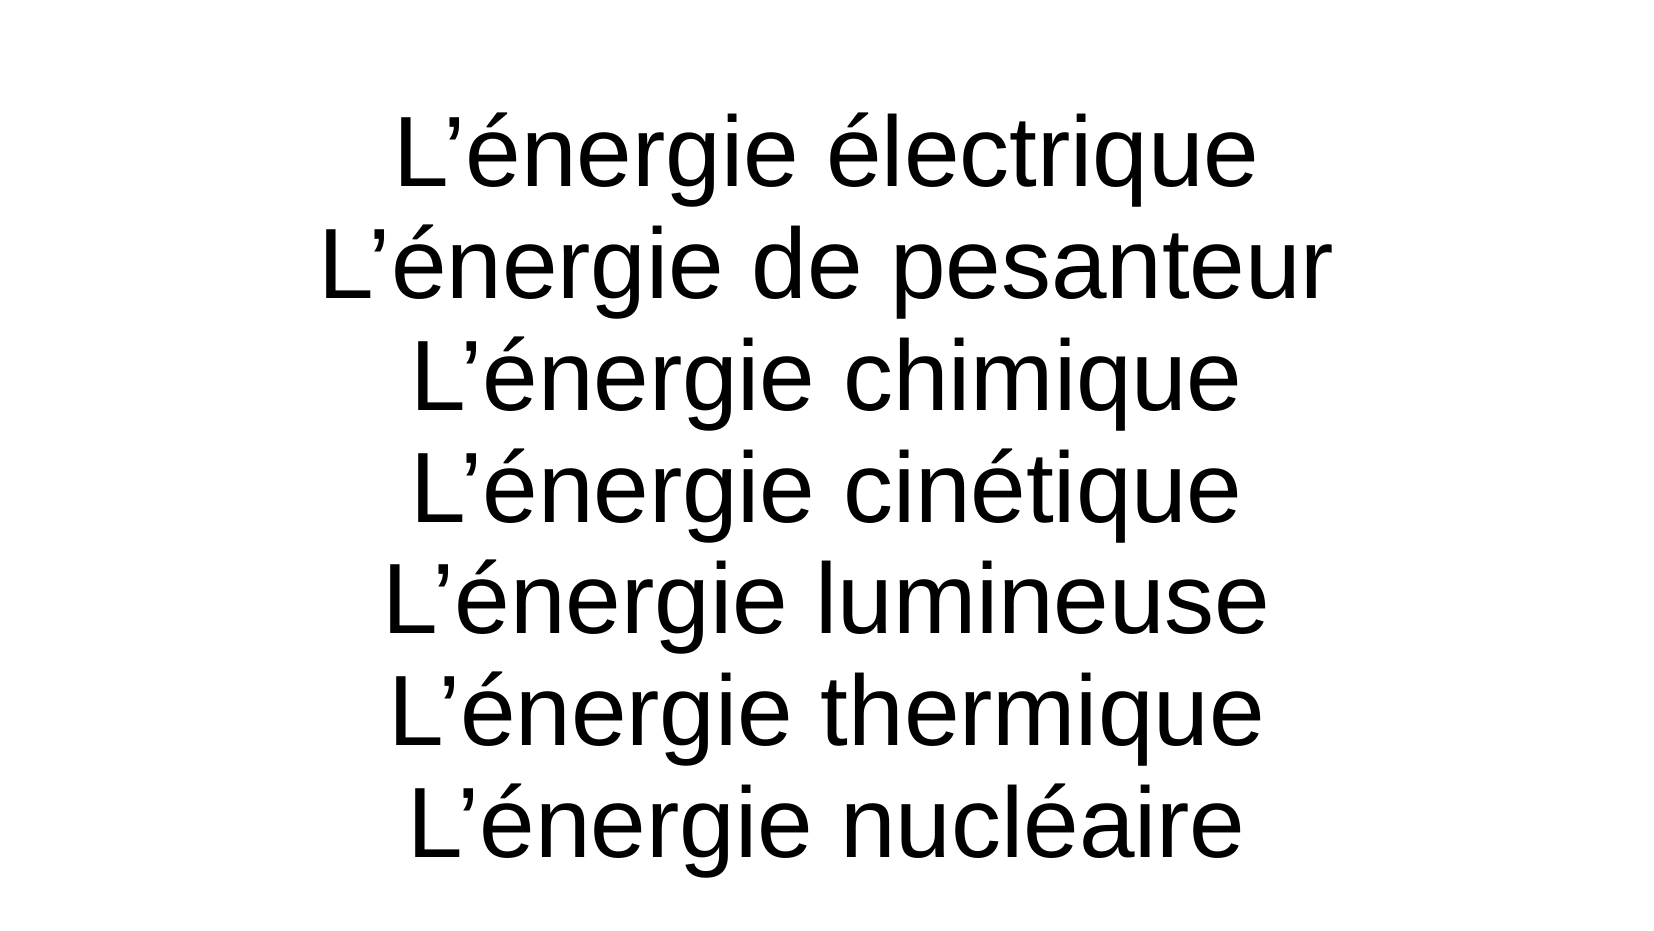

# L’énergie électrique
L’énergie de pesanteur
L’énergie chimique
L’énergie cinétique
L’énergie lumineuse
L’énergie thermique
L’énergie nucléaire